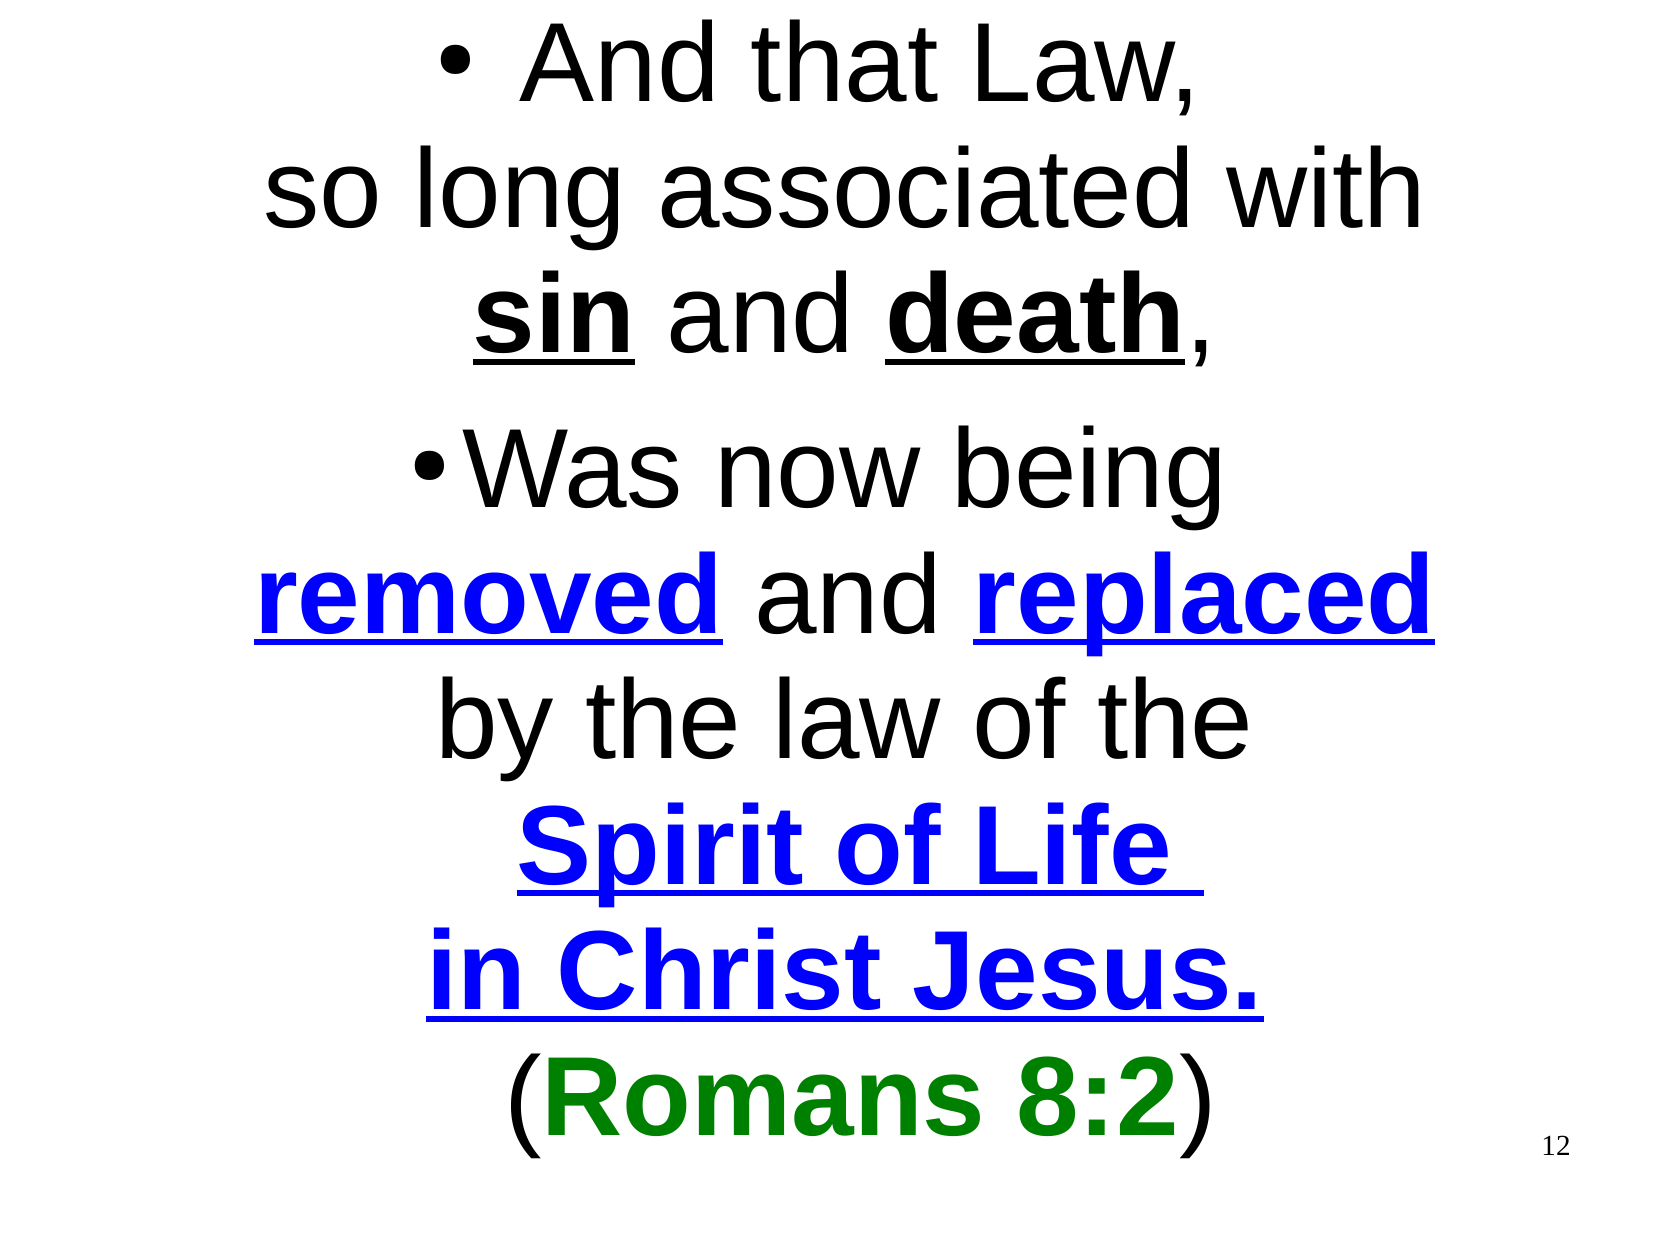

# And that Law, so long associated with sin and death,
Was now being
removed and replaced
by the law of the
Spirit of Life
in Christ Jesus.
(Romans 8:2)
12